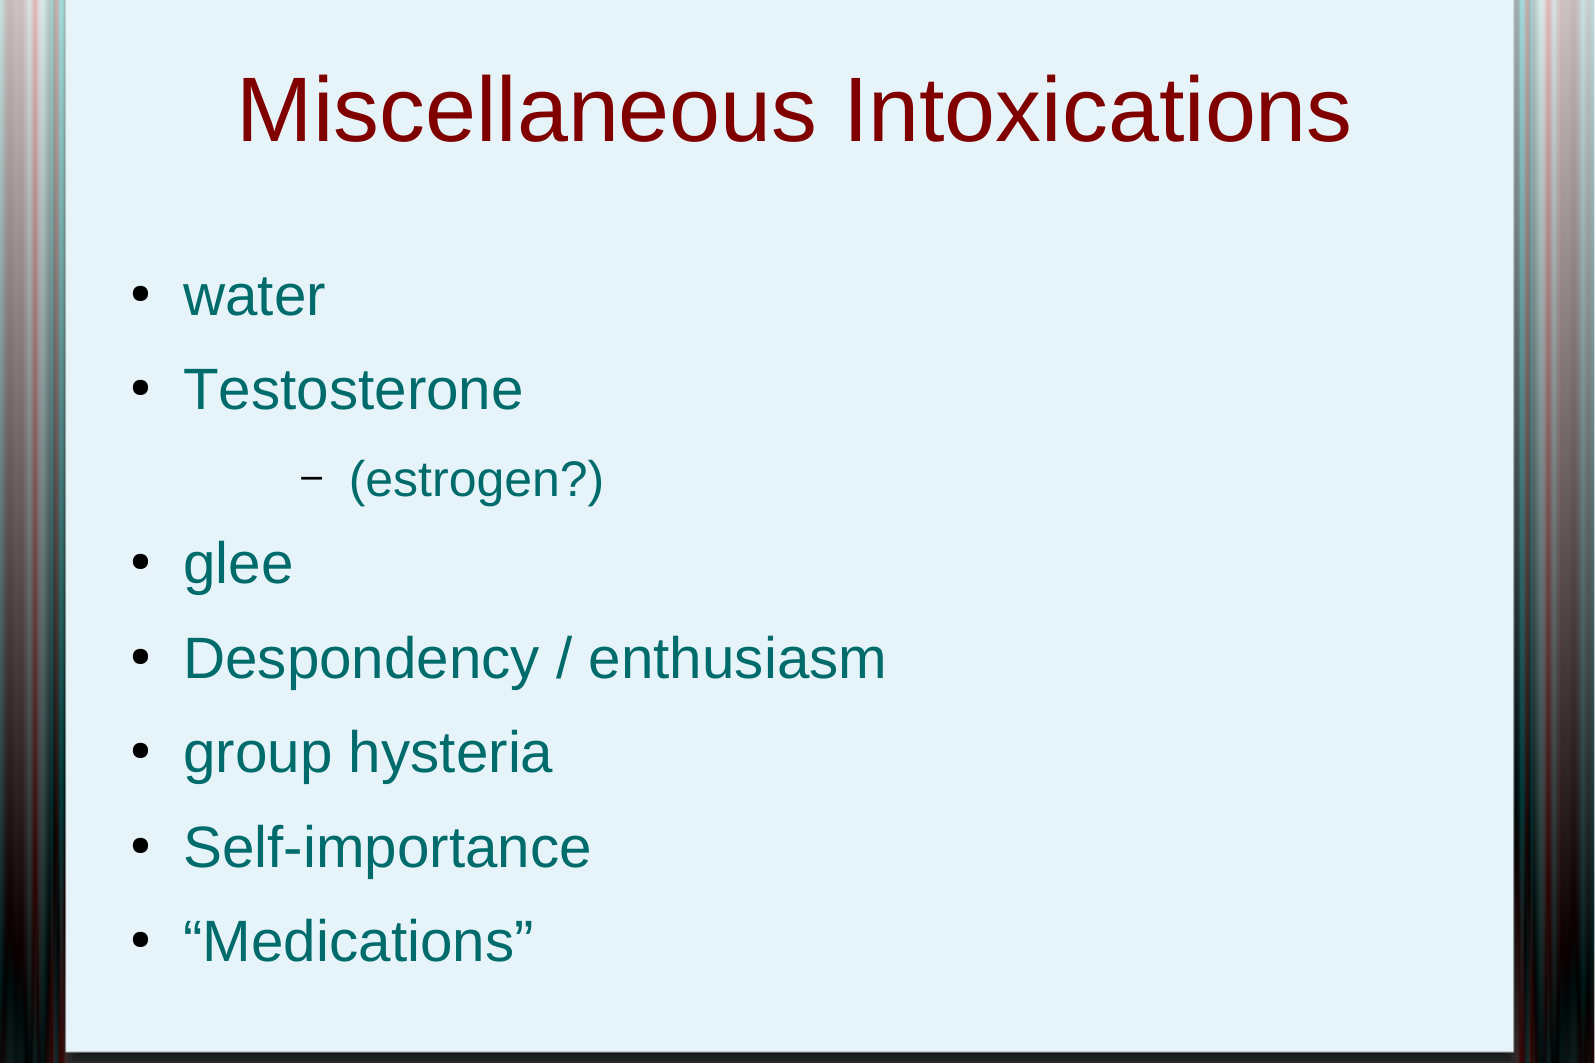

# Miscellaneous Intoxications
water
Testosterone
(estrogen?)
glee
Despondency / enthusiasm
group hysteria
Self-importance
“Medications”